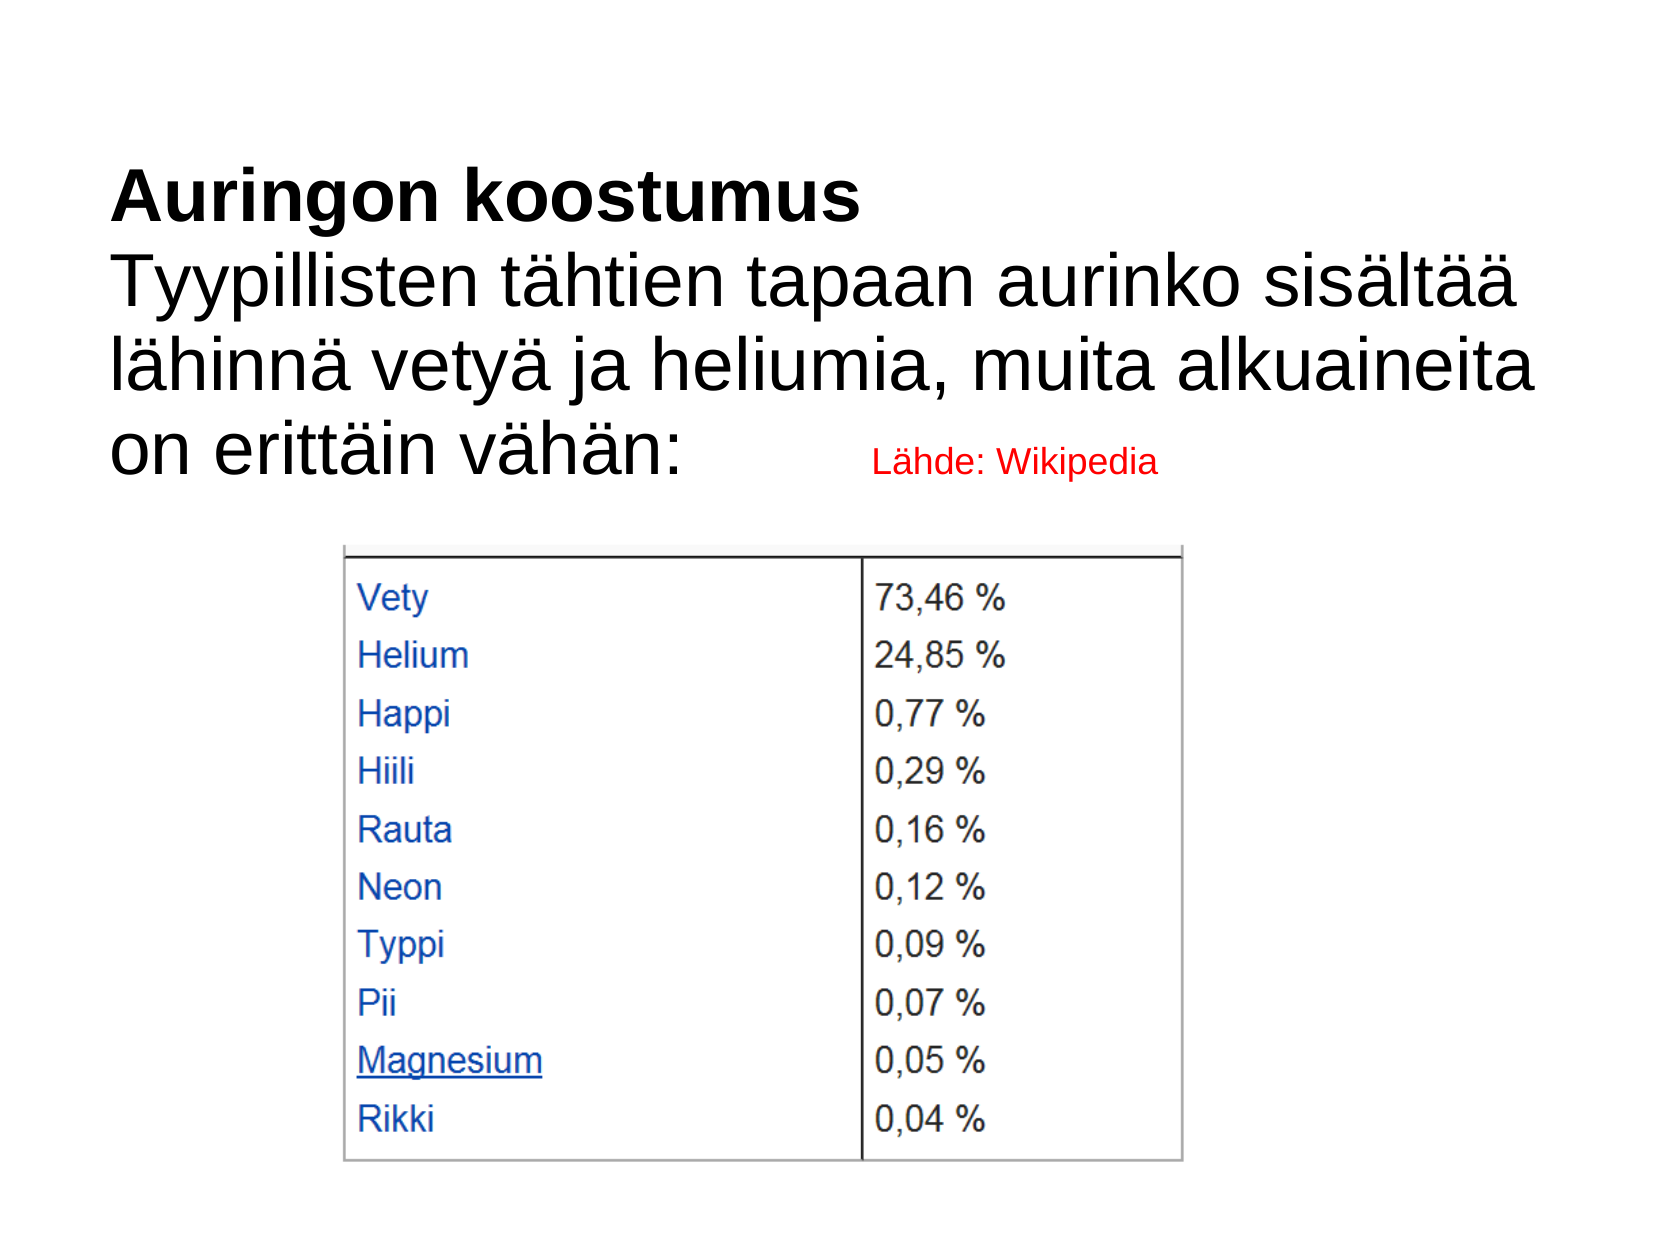

Auringon koostumus
Tyypillisten tähtien tapaan aurinko sisältää
lähinnä vetyä ja heliumia, muita alkuaineita on erittäin vähän: Lähde: Wikipedia